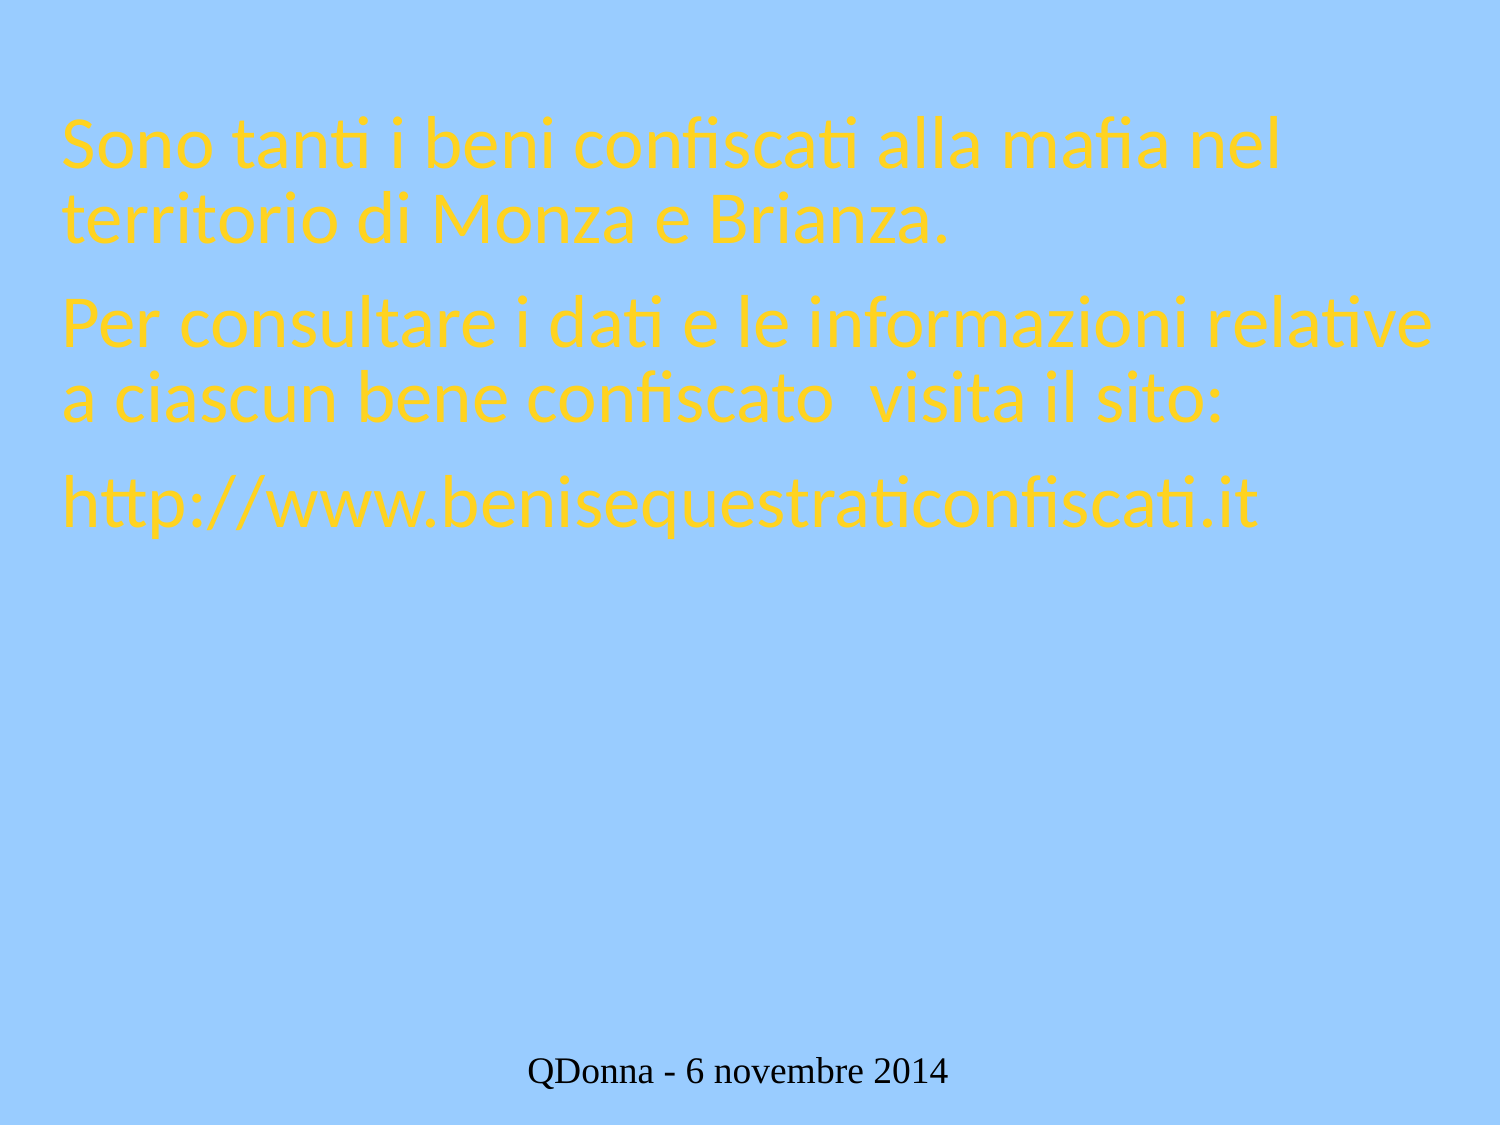

# Sono tanti i beni confiscati alla mafia nel territorio di Monza e Brianza.
Per consultare i dati e le informazioni relative a ciascun bene confiscato visita il sito:
http://www.benisequestraticonfiscati.it
QDonna - 6 novembre 2014